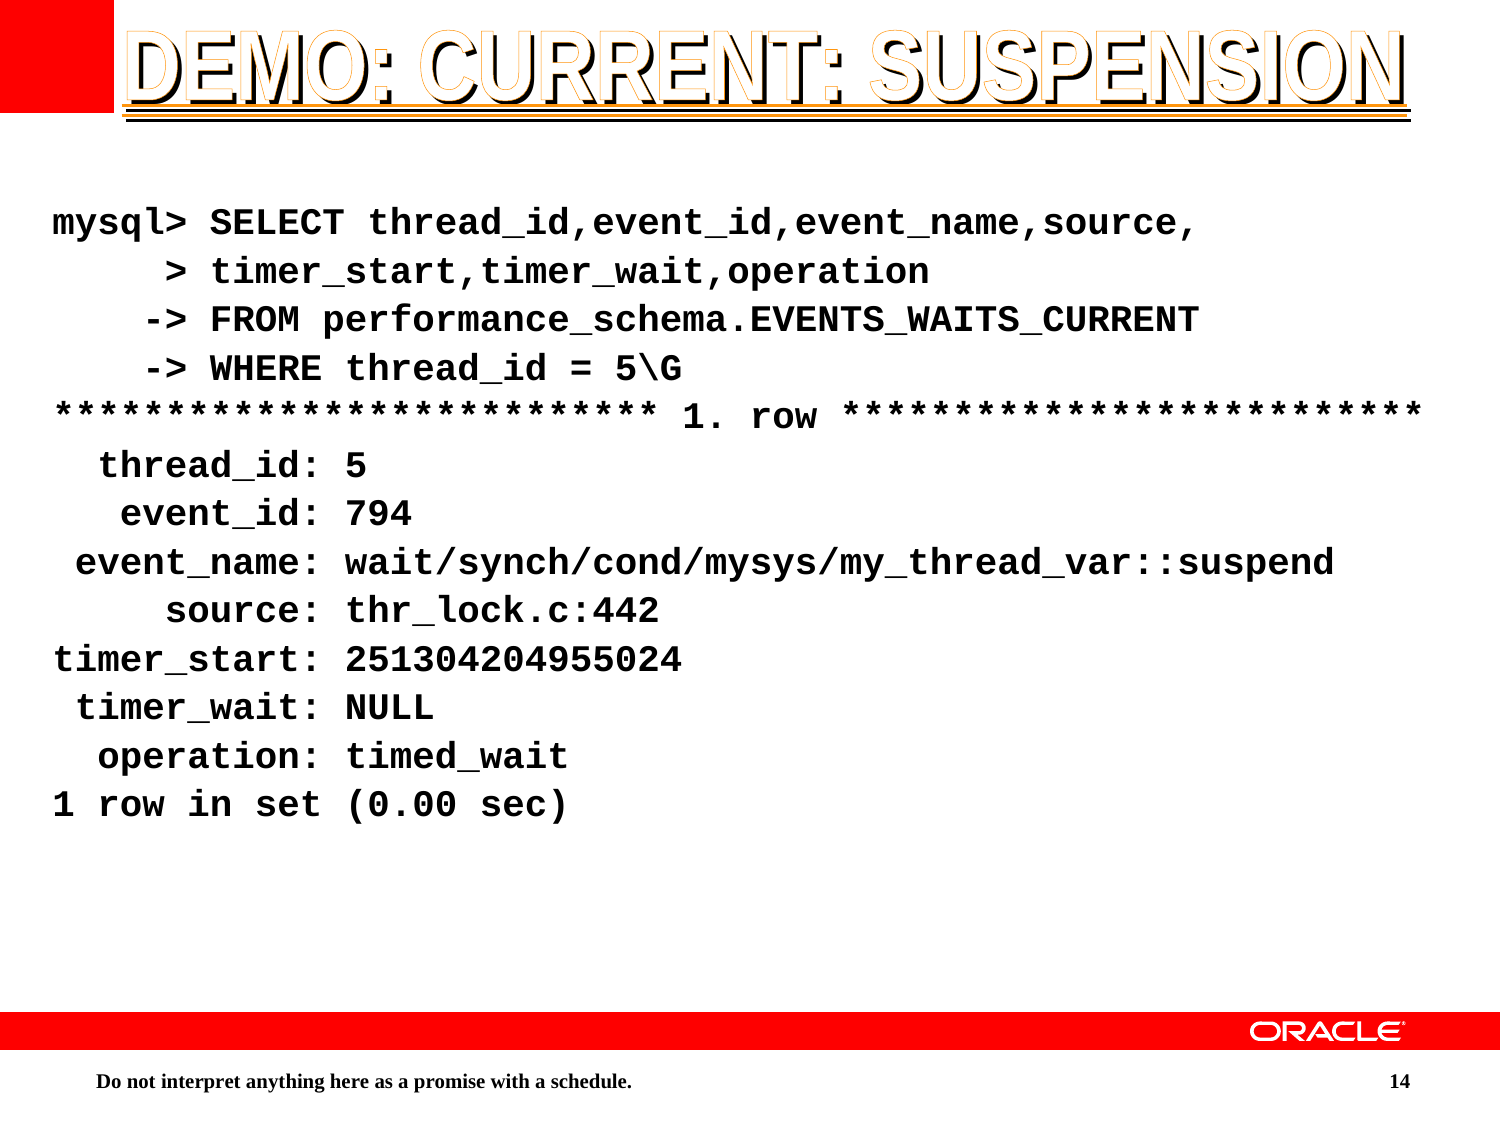

DEMO: CURRENT: SUSPENSION
mysql> SELECT thread_id,event_id,event_name,source,
 > timer_start,timer_wait,operation
 -> FROM performance_schema.EVENTS_WAITS_CURRENT
 -> WHERE thread_id = 5\G
*************************** 1. row **************************
 thread_id: 5
 event_id: 794
 event_name: wait/synch/cond/mysys/my_thread_var::suspend
 source: thr_lock.c:442
timer_start: 251304204955024
 timer_wait: NULL
 operation: timed_wait
1 row in set (0.00 sec)